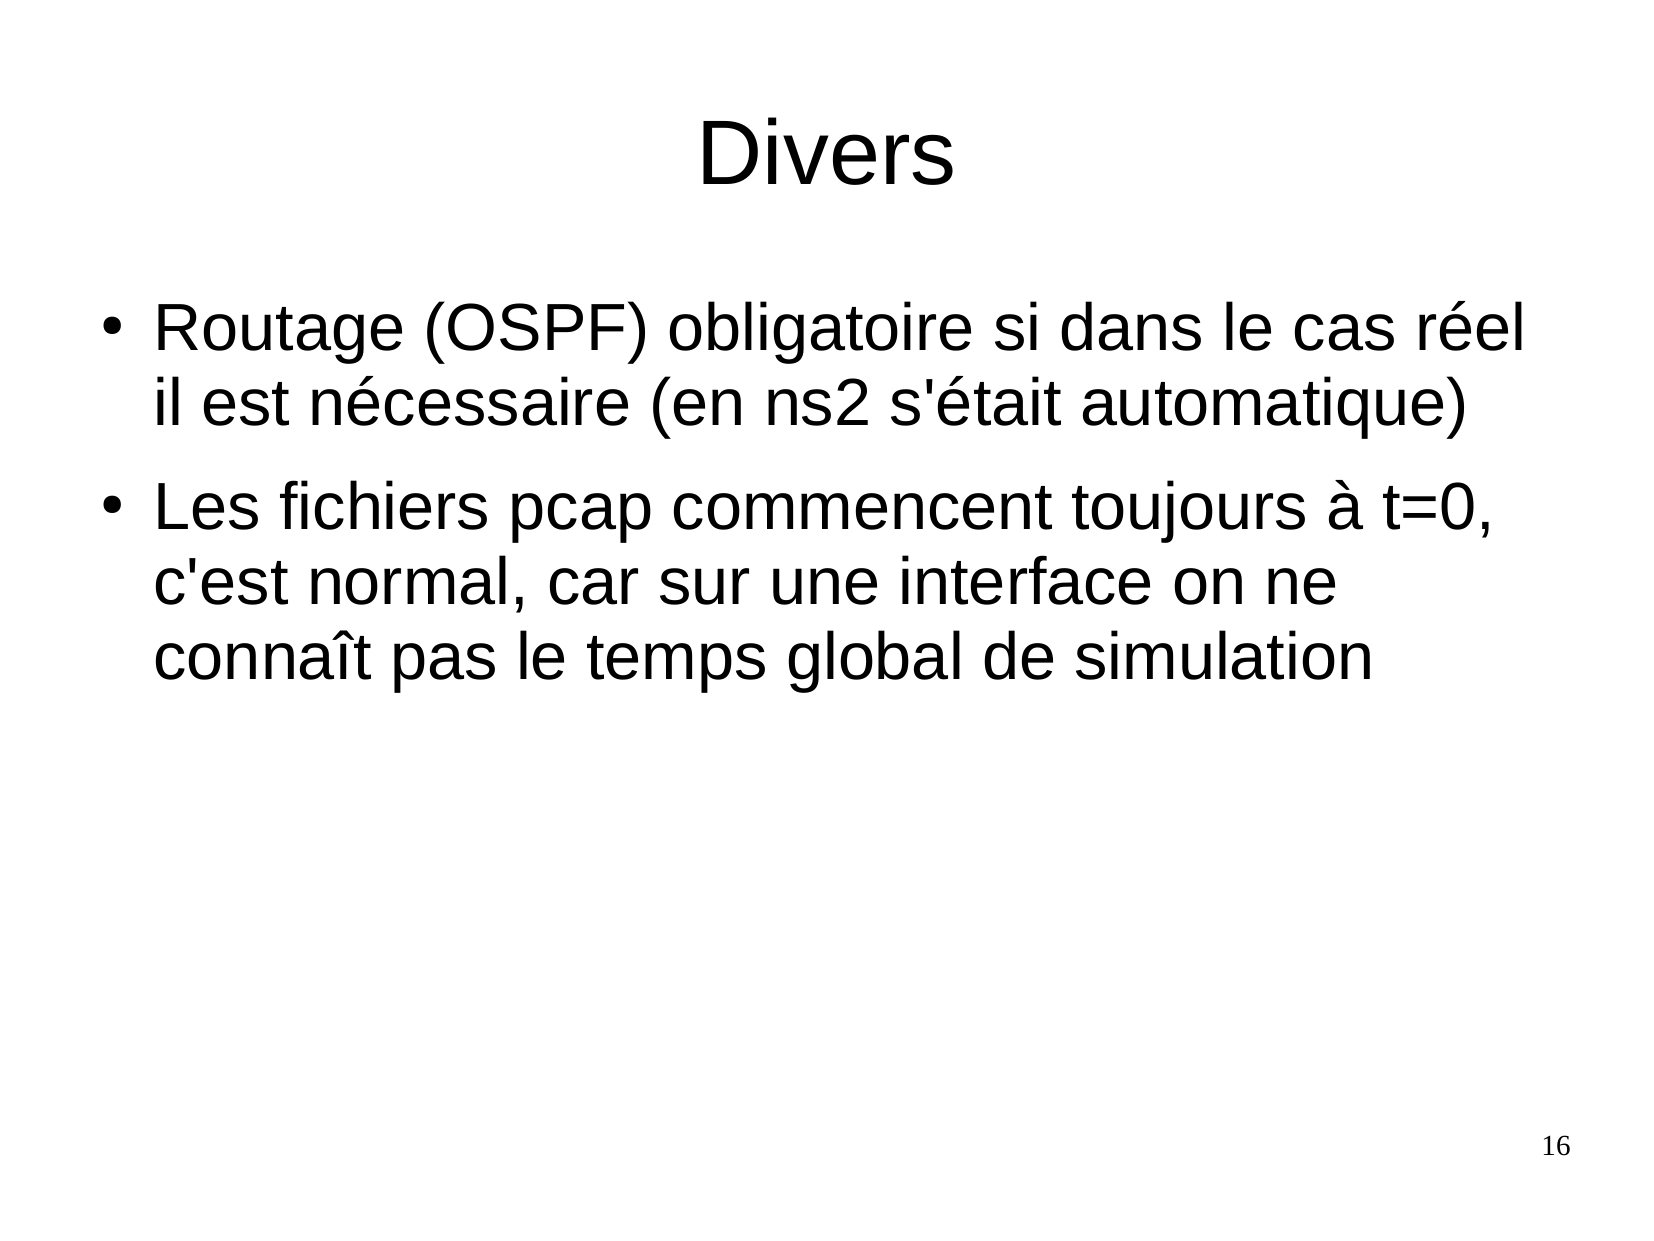

# Divers
Routage (OSPF) obligatoire si dans le cas réel il est nécessaire (en ns2 s'était automatique)
Les fichiers pcap commencent toujours à t=0, c'est normal, car sur une interface on ne connaît pas le temps global de simulation
16